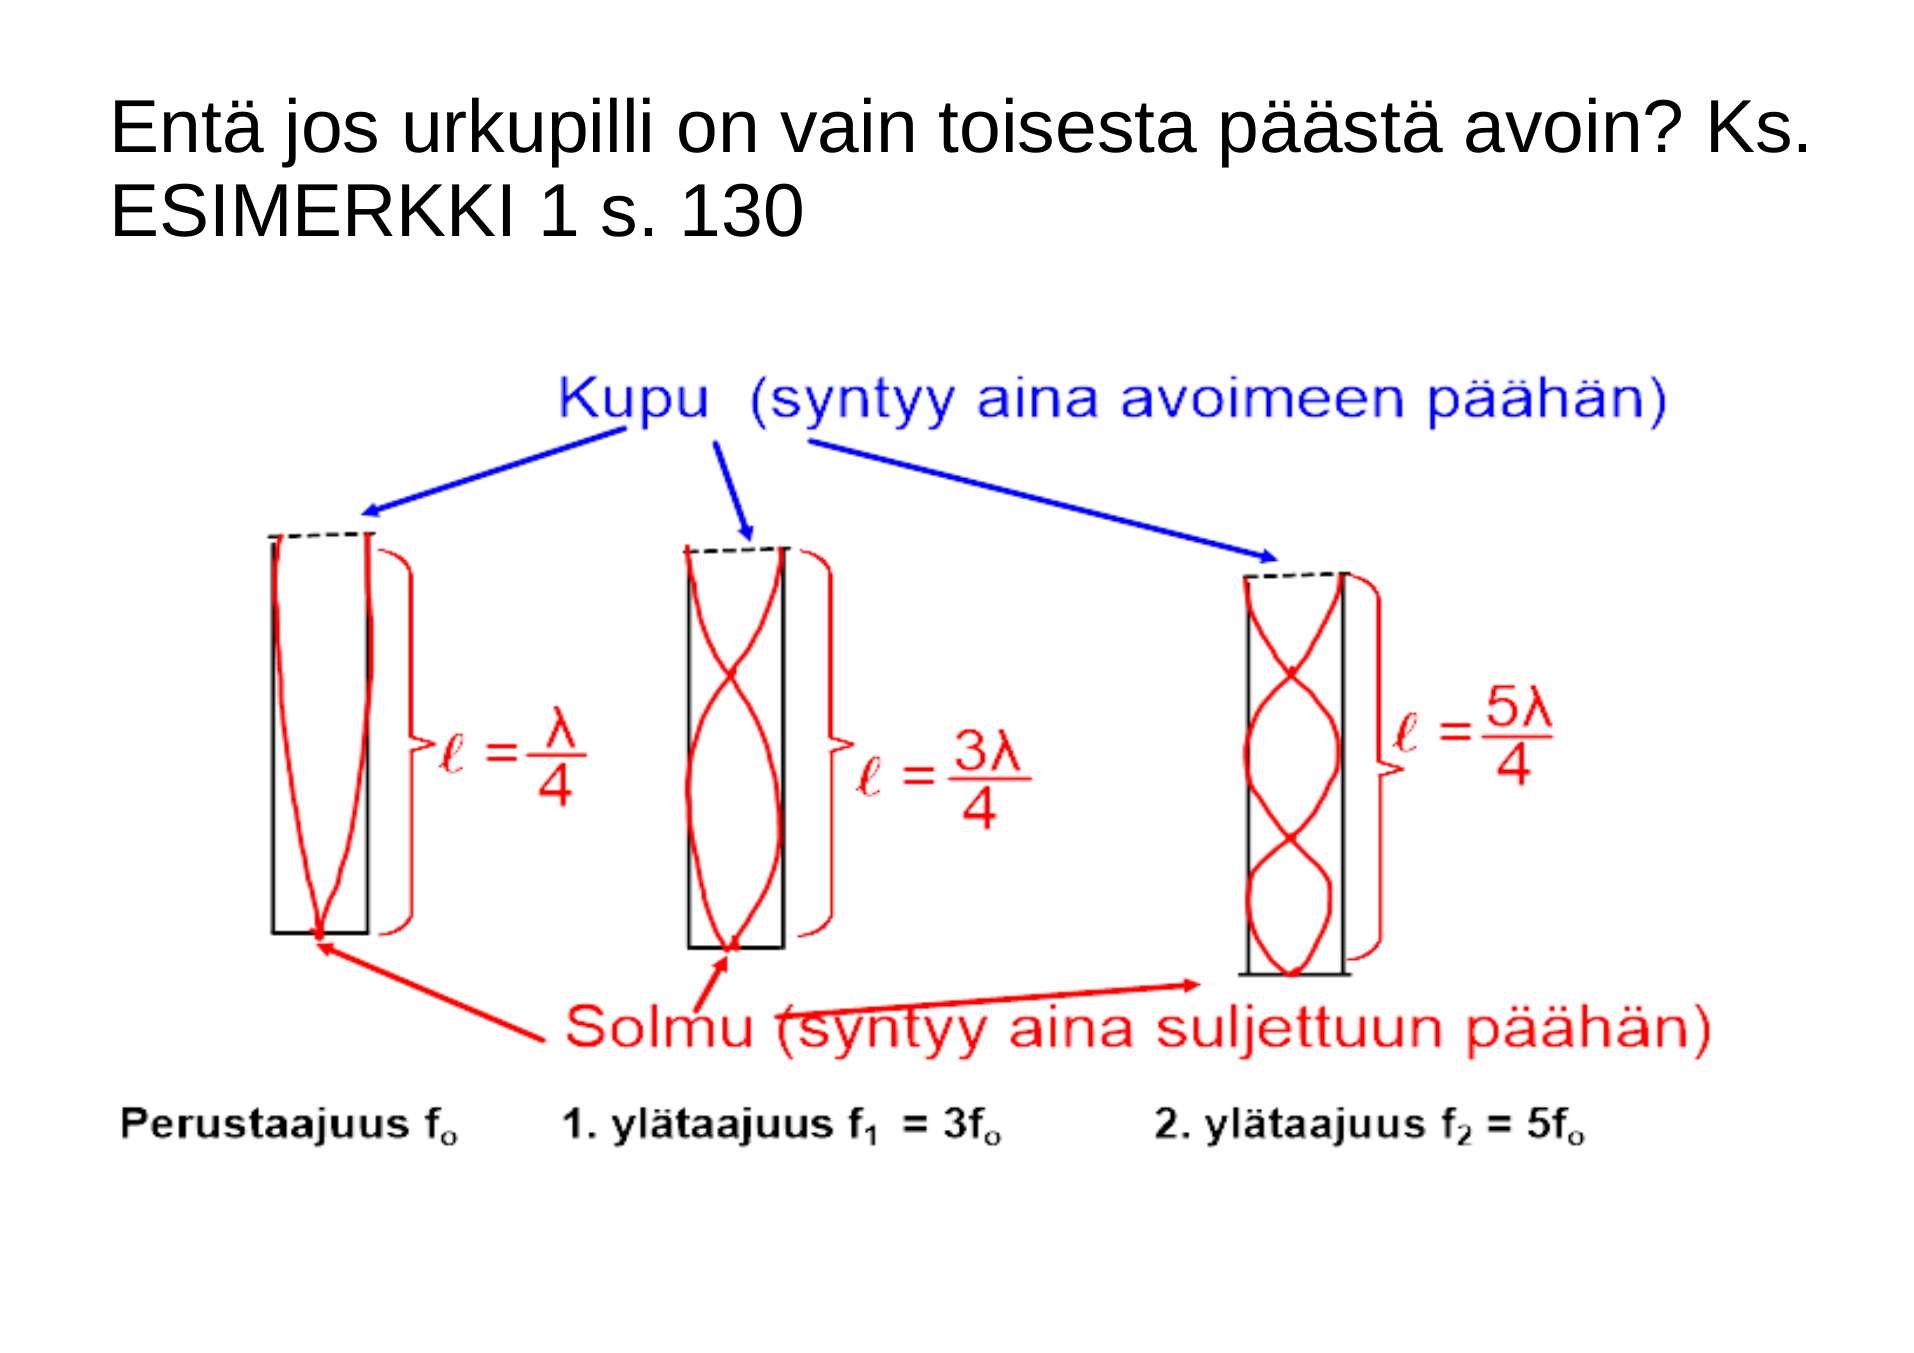

Entä jos urkupilli on vain toisesta päästä avoin? Ks. ESIMERKKI 1 s. 130